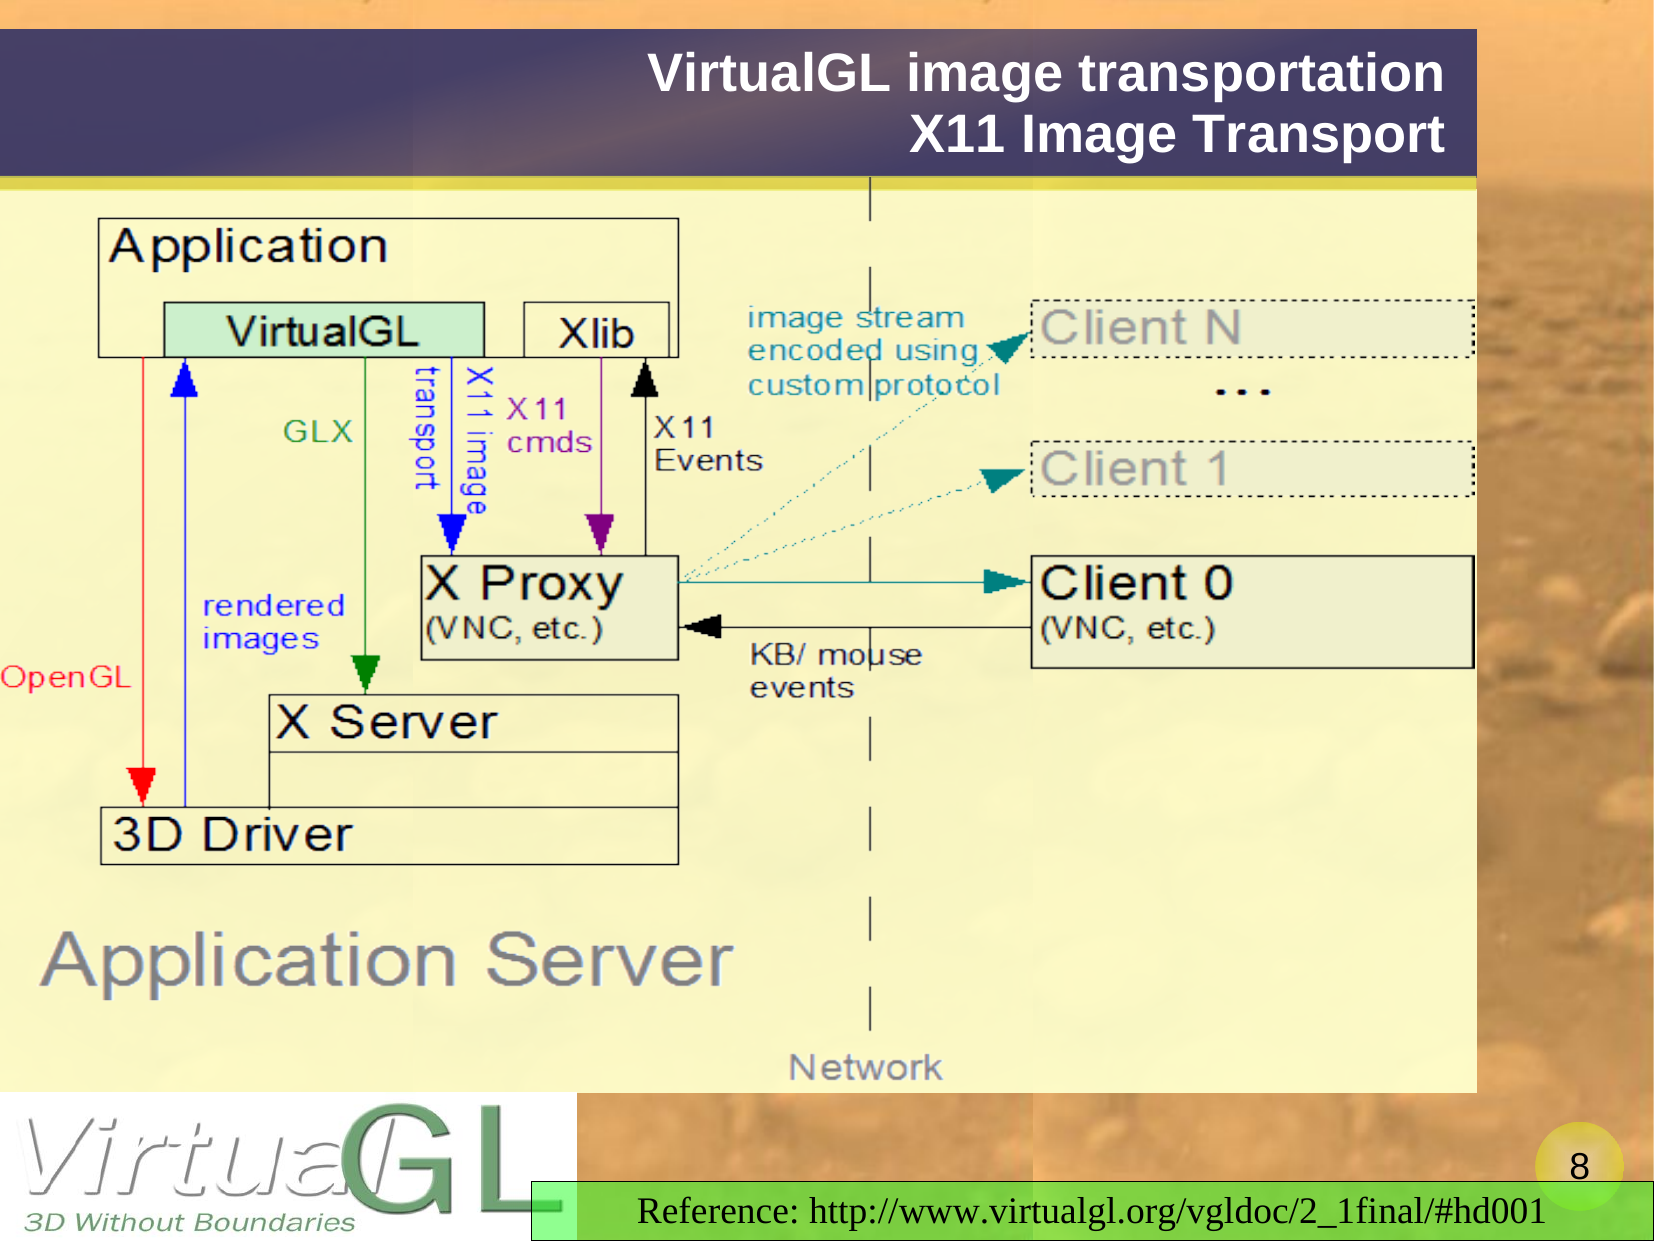

# VirtualGL image transportation X11 Image Transport
Reference: http://www.virtualgl.org/vgldoc/2_1final/#hd001